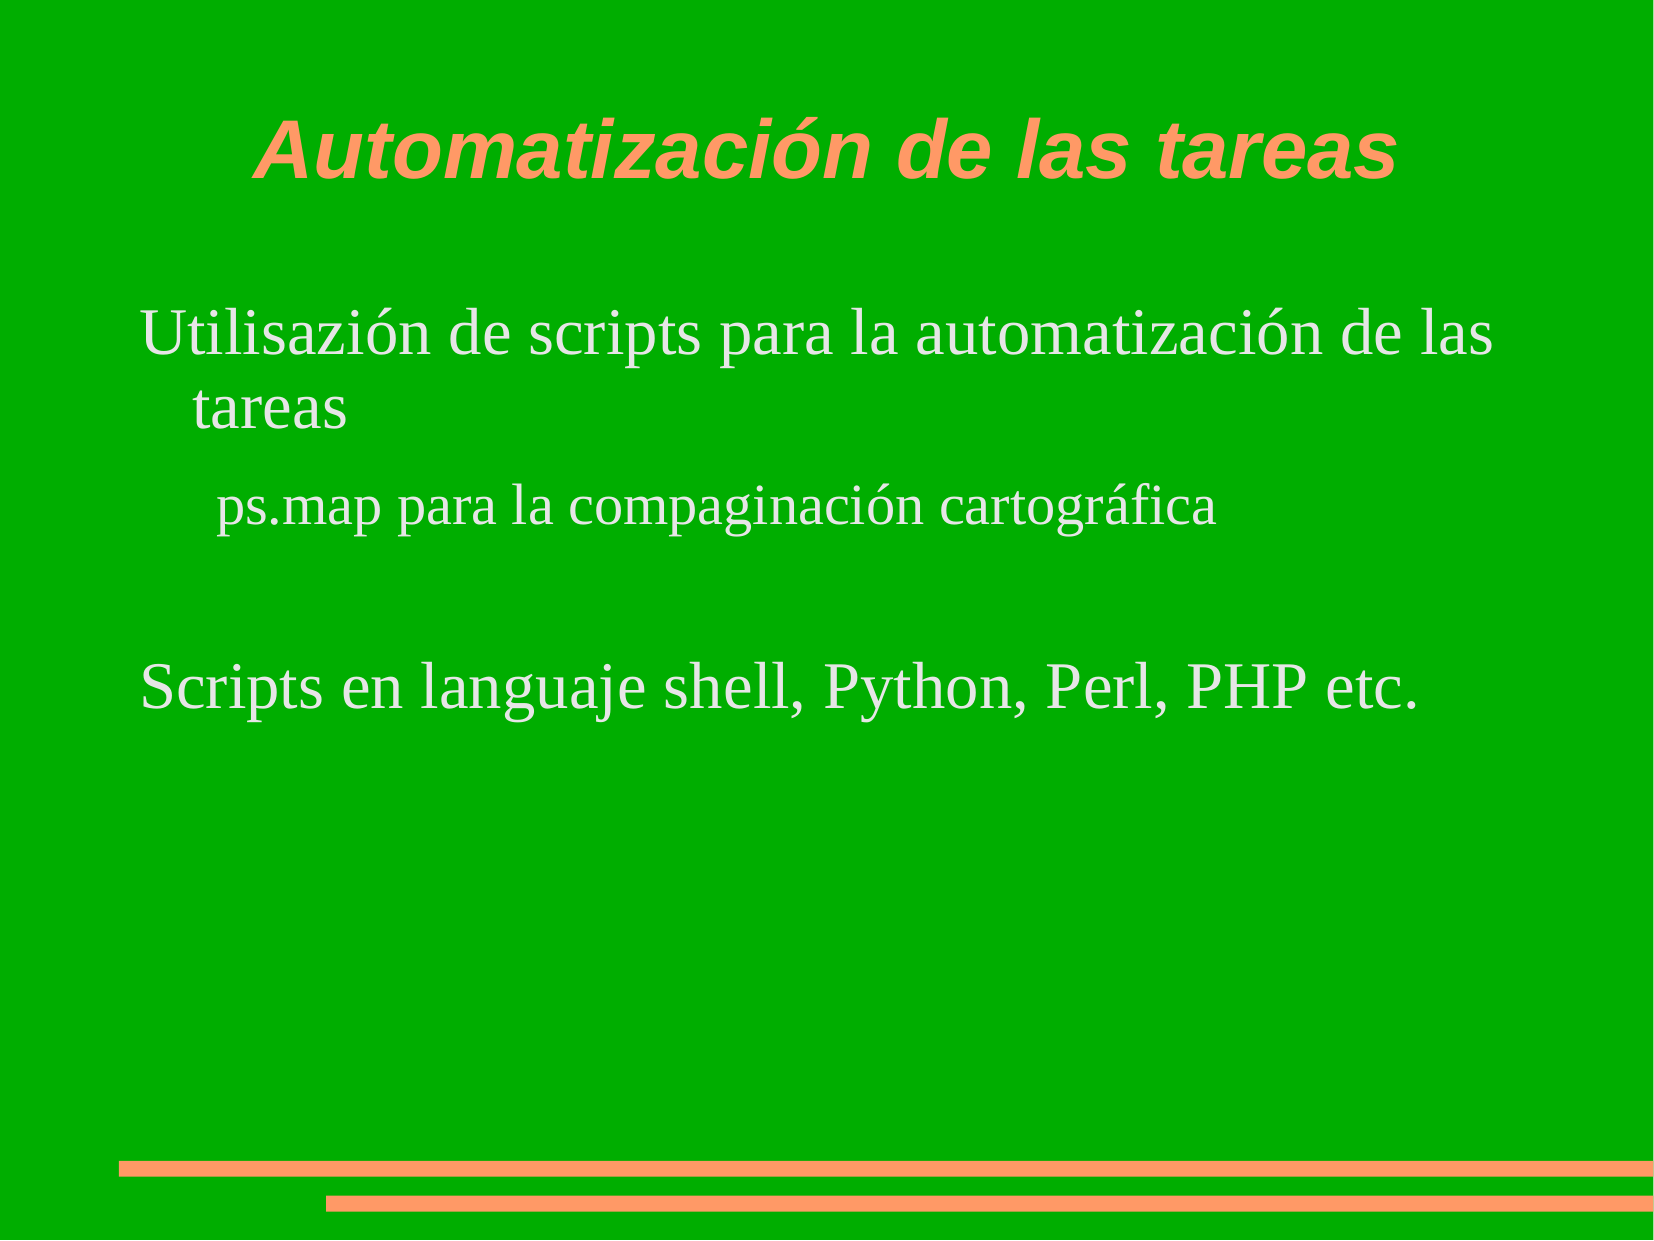

# Automatización de las tareas
Utilisazión de scripts para la automatización de las tareas
ps.map para la compaginación cartográfica
Scripts en languaje shell, Python, Perl, PHP etc.